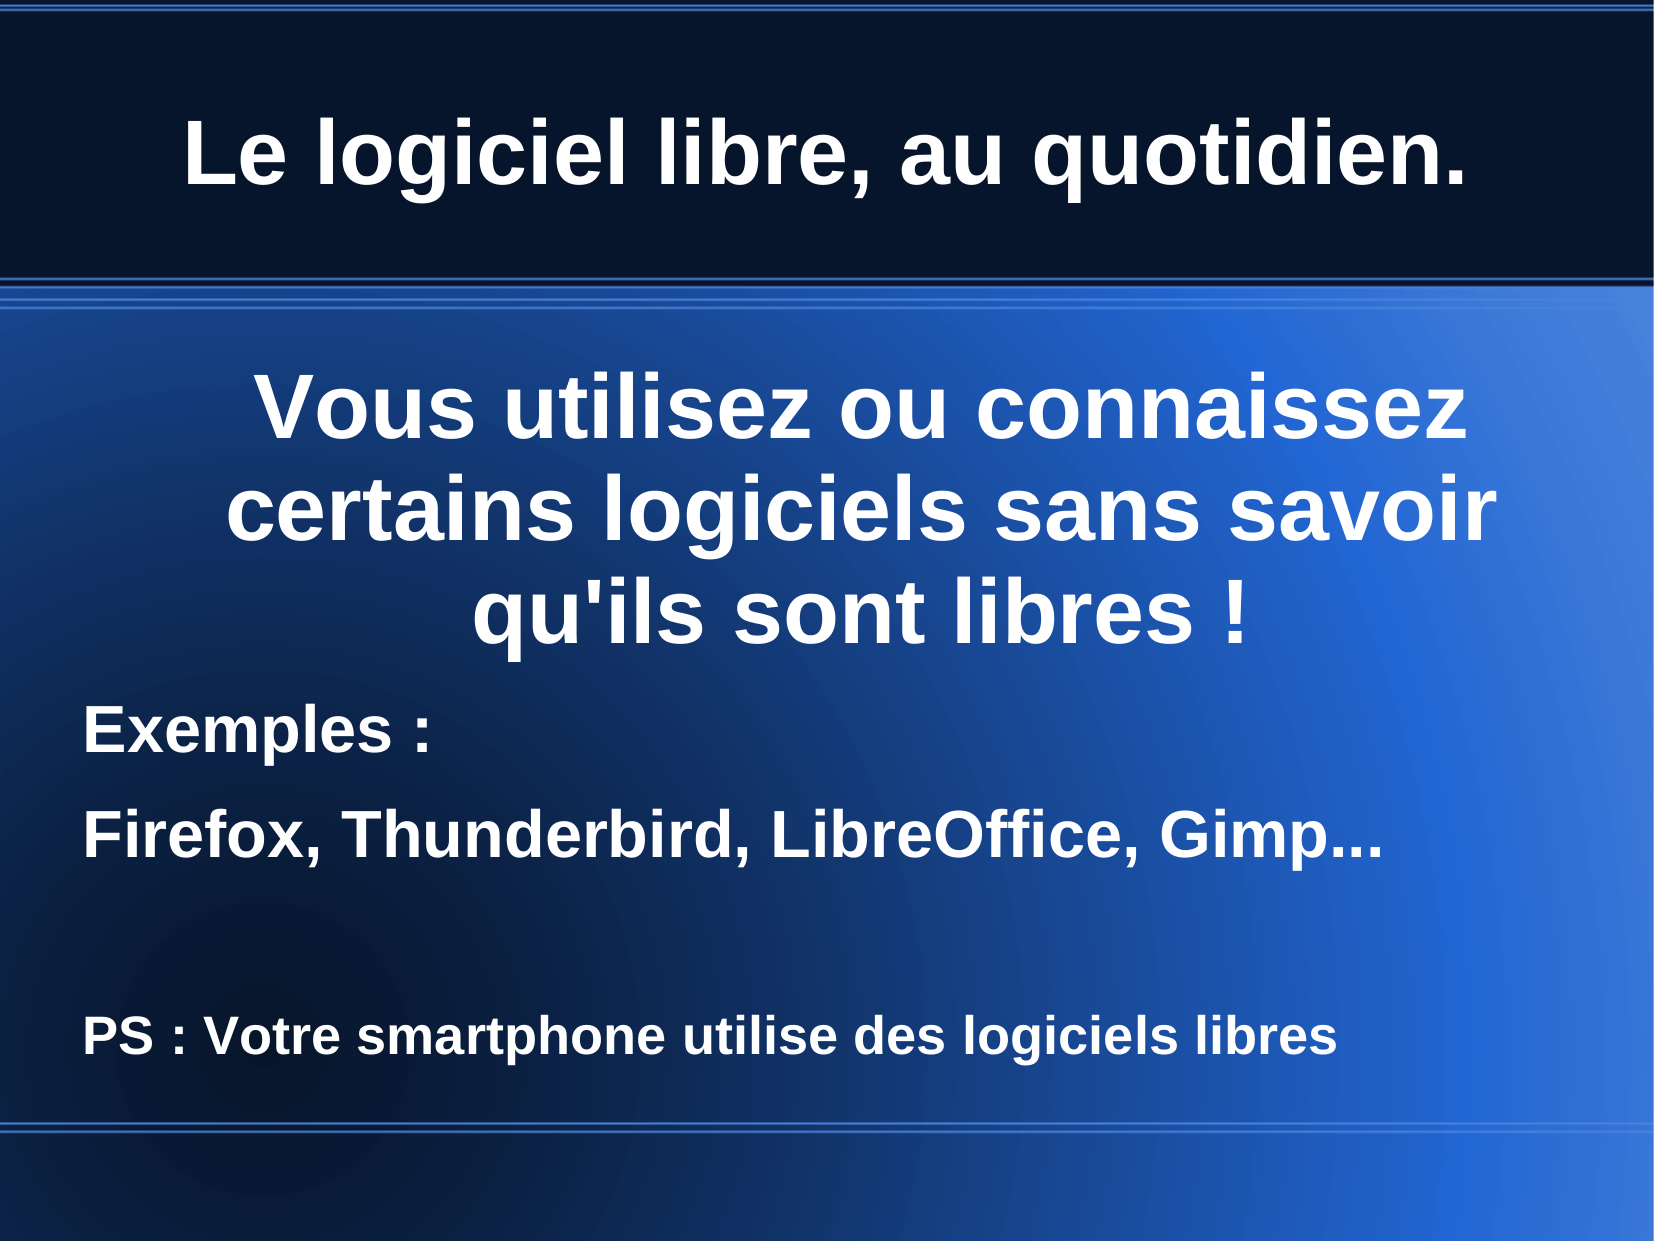

# Le logiciel libre, au quotidien.
Vous utilisez ou connaissez certains logiciels sans savoir qu'ils sont libres !
Exemples :
Firefox, Thunderbird, LibreOffice, Gimp...
PS : Votre smartphone utilise des logiciels libres